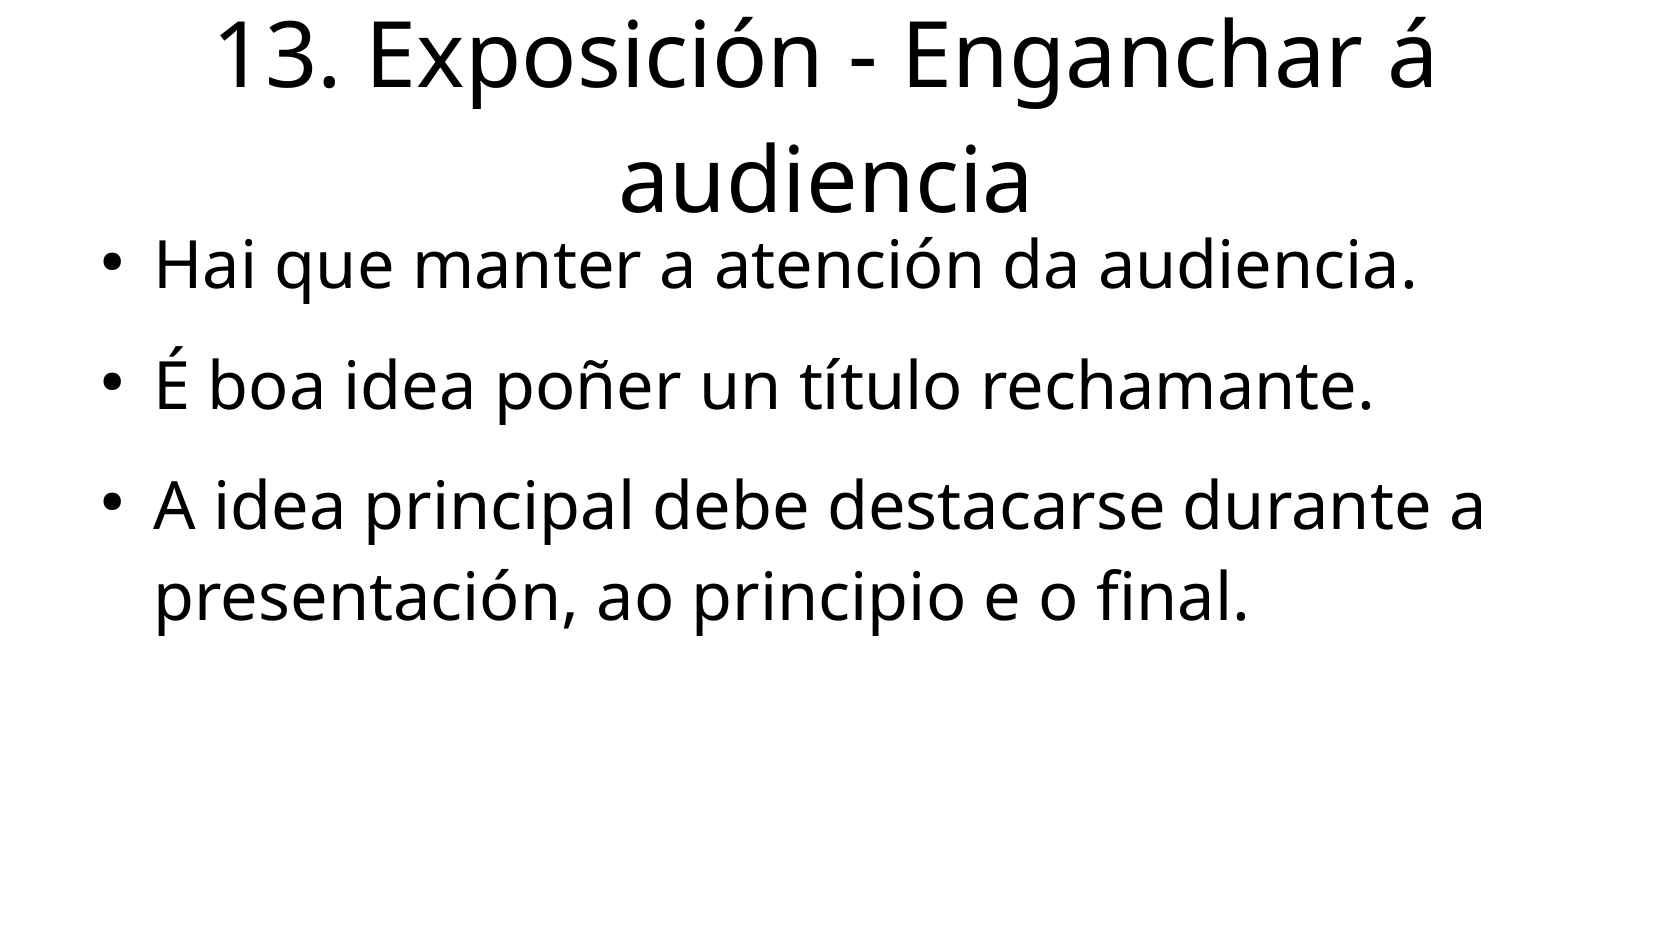

# 13. Exposición - Enganchar á audiencia
Hai que manter a atención da audiencia.
É boa idea poñer un título rechamante.
A idea principal debe destacarse durante a presentación, ao principio e o final.